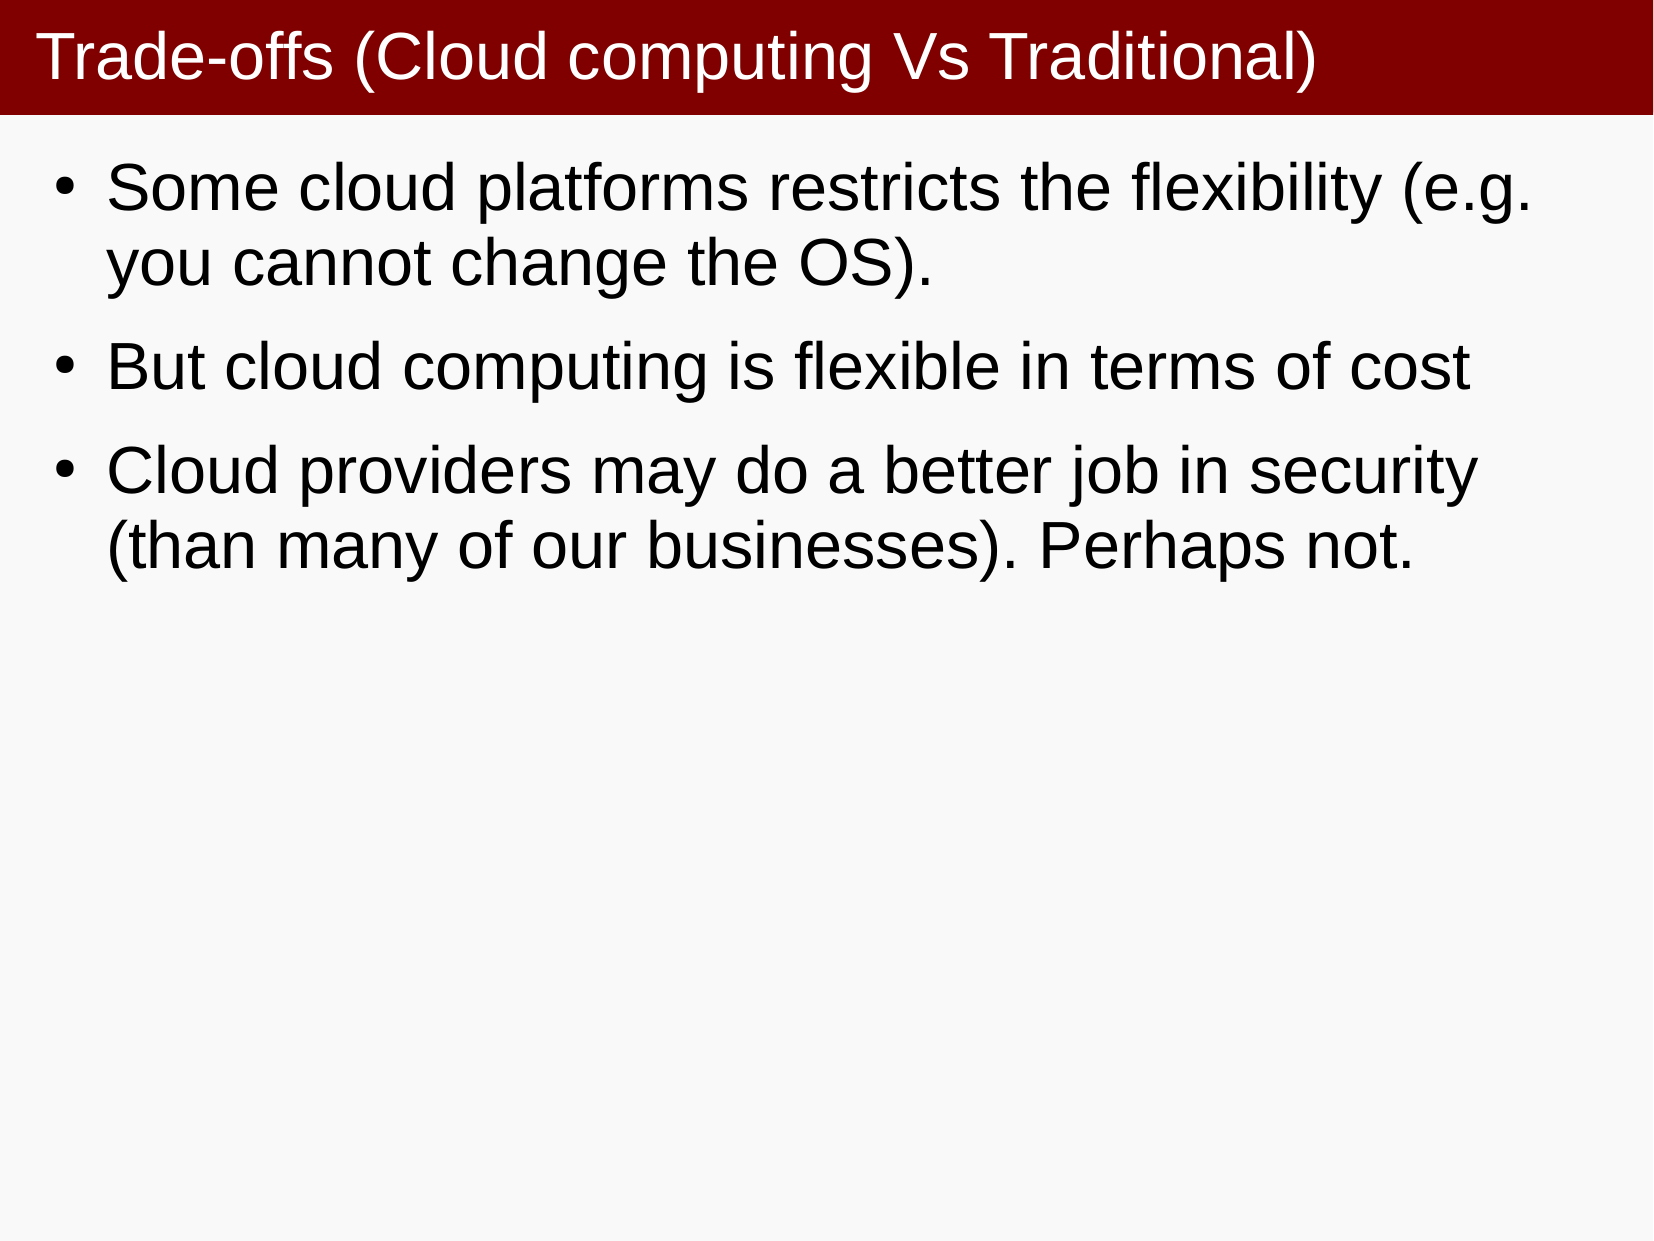

# Trade-offs (Cloud computing Vs Traditional)
Some cloud platforms restricts the flexibility (e.g. you cannot change the OS).
But cloud computing is flexible in terms of cost
Cloud providers may do a better job in security (than many of our businesses). Perhaps not.